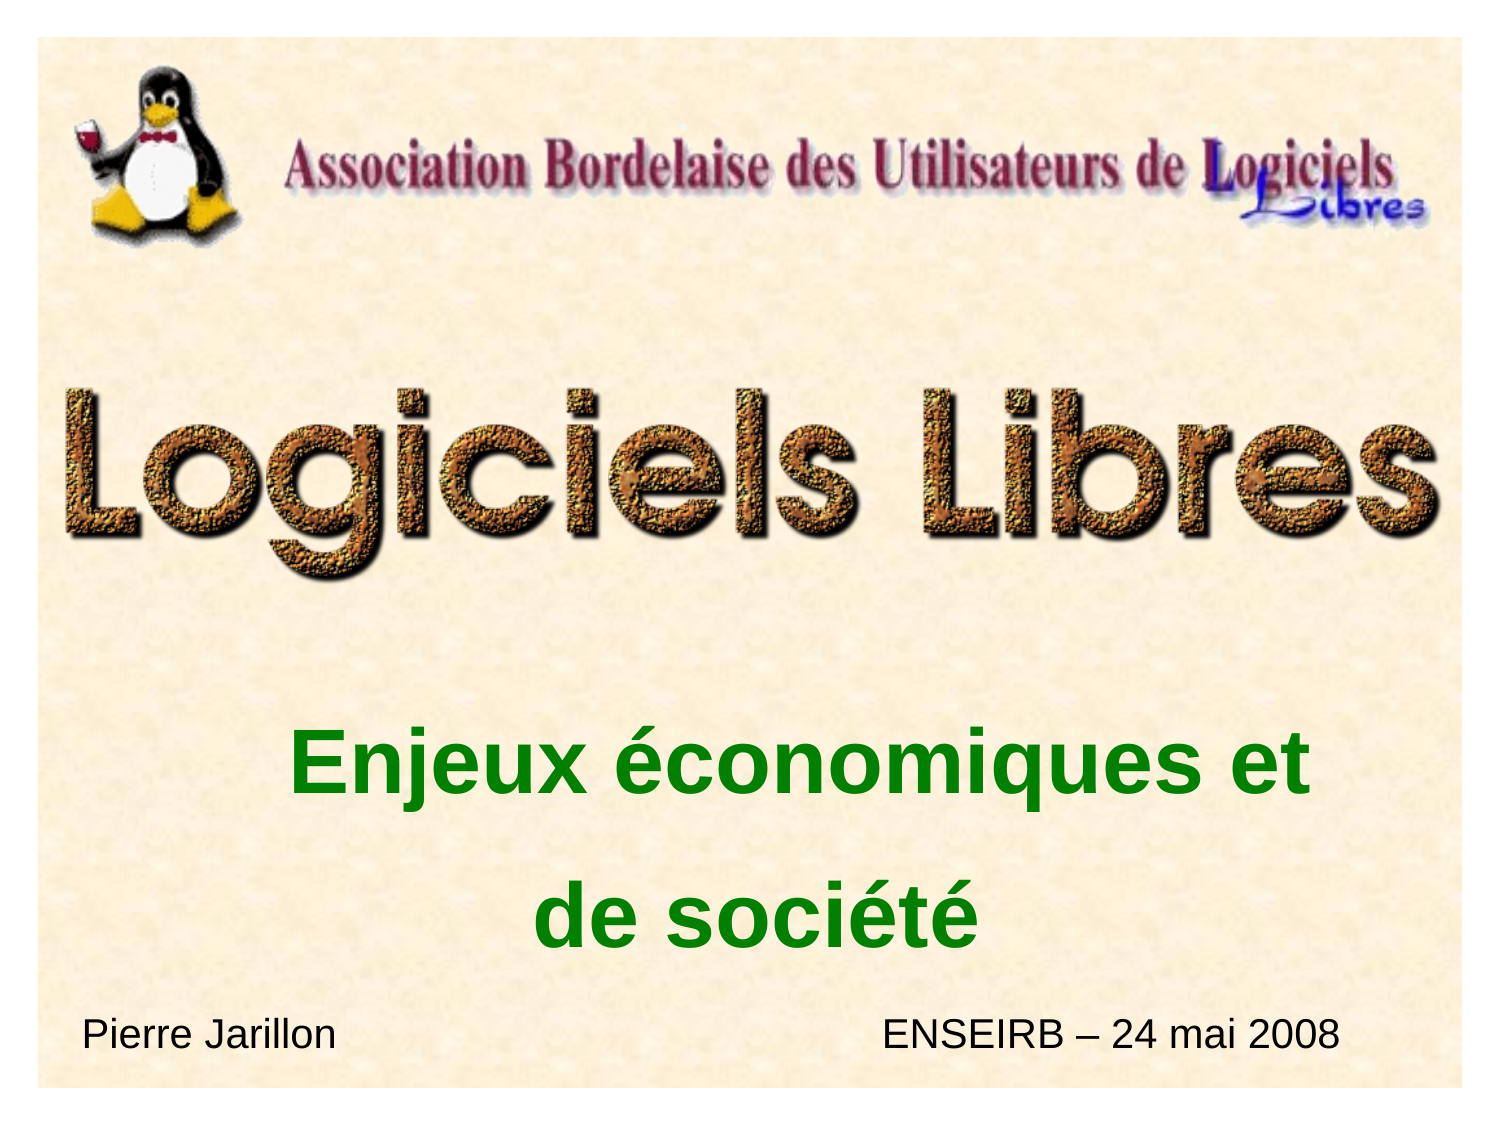

Enjeux économiques et de société
Pierre Jarillon 								ENSEIRB – 24 mai 2008